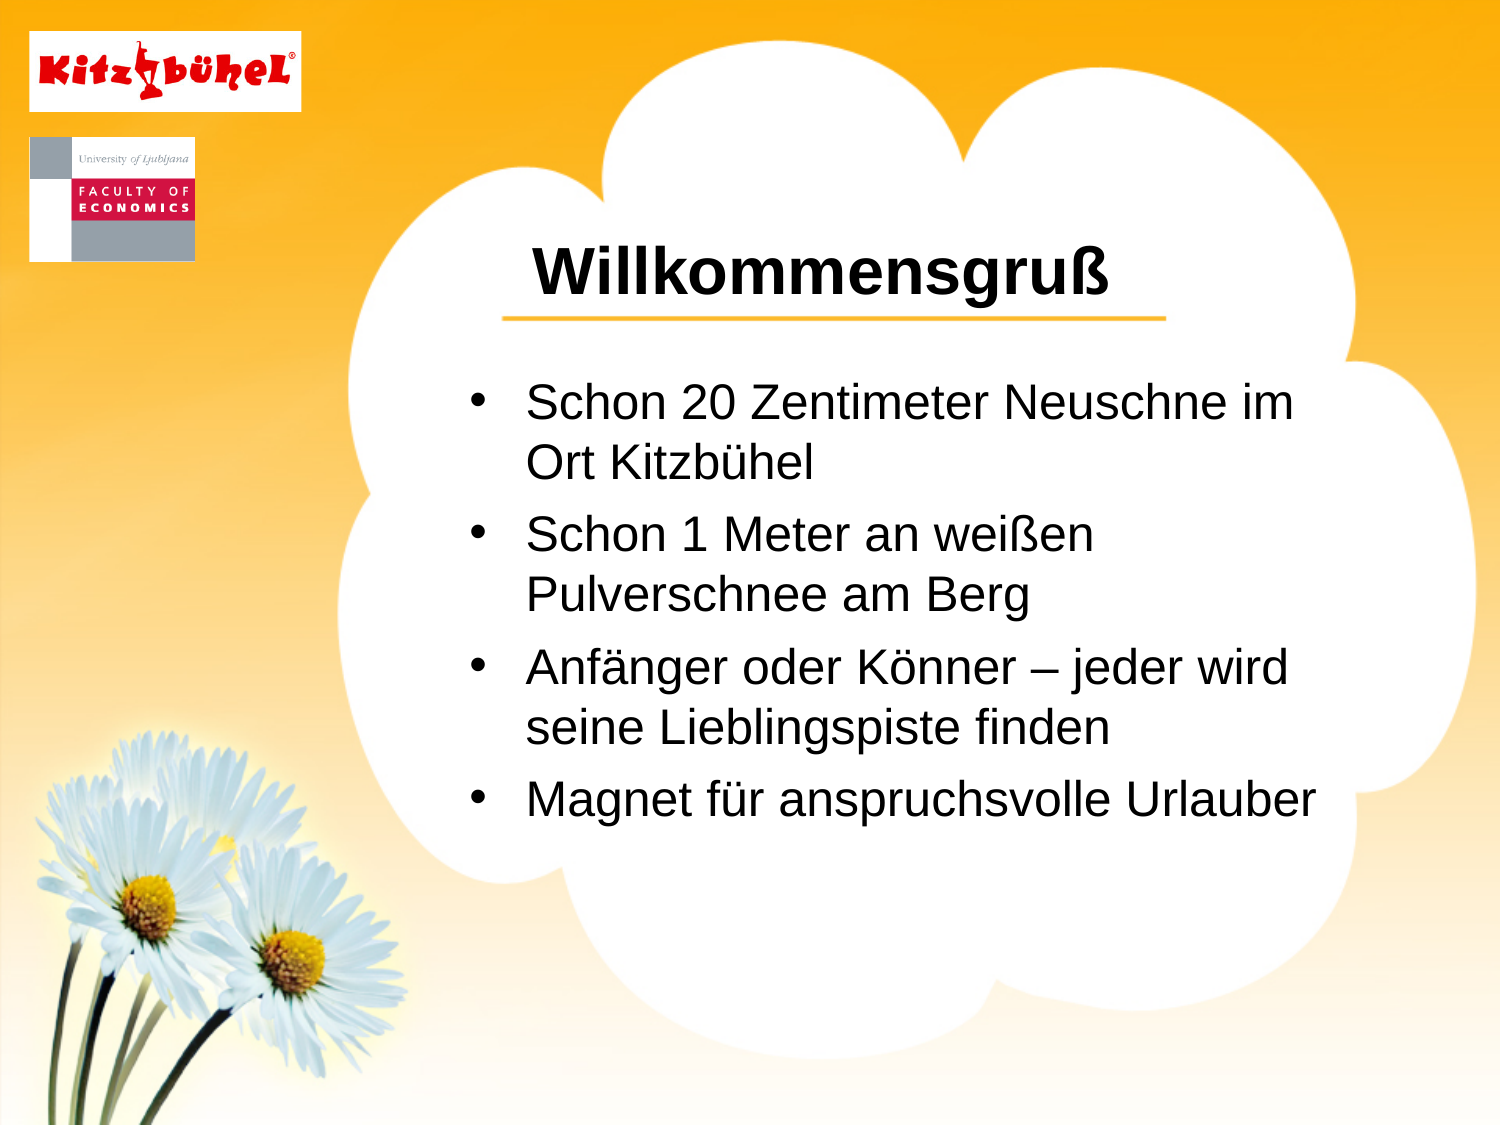

# Willkommensgruß
Schon 20 Zentimeter Neuschne im Ort Kitzbühel
Schon 1 Meter an weißen Pulverschnee am Berg
Anfänger oder Könner – jeder wird seine Lieblingspiste finden
Magnet für anspruchsvolle Urlauber